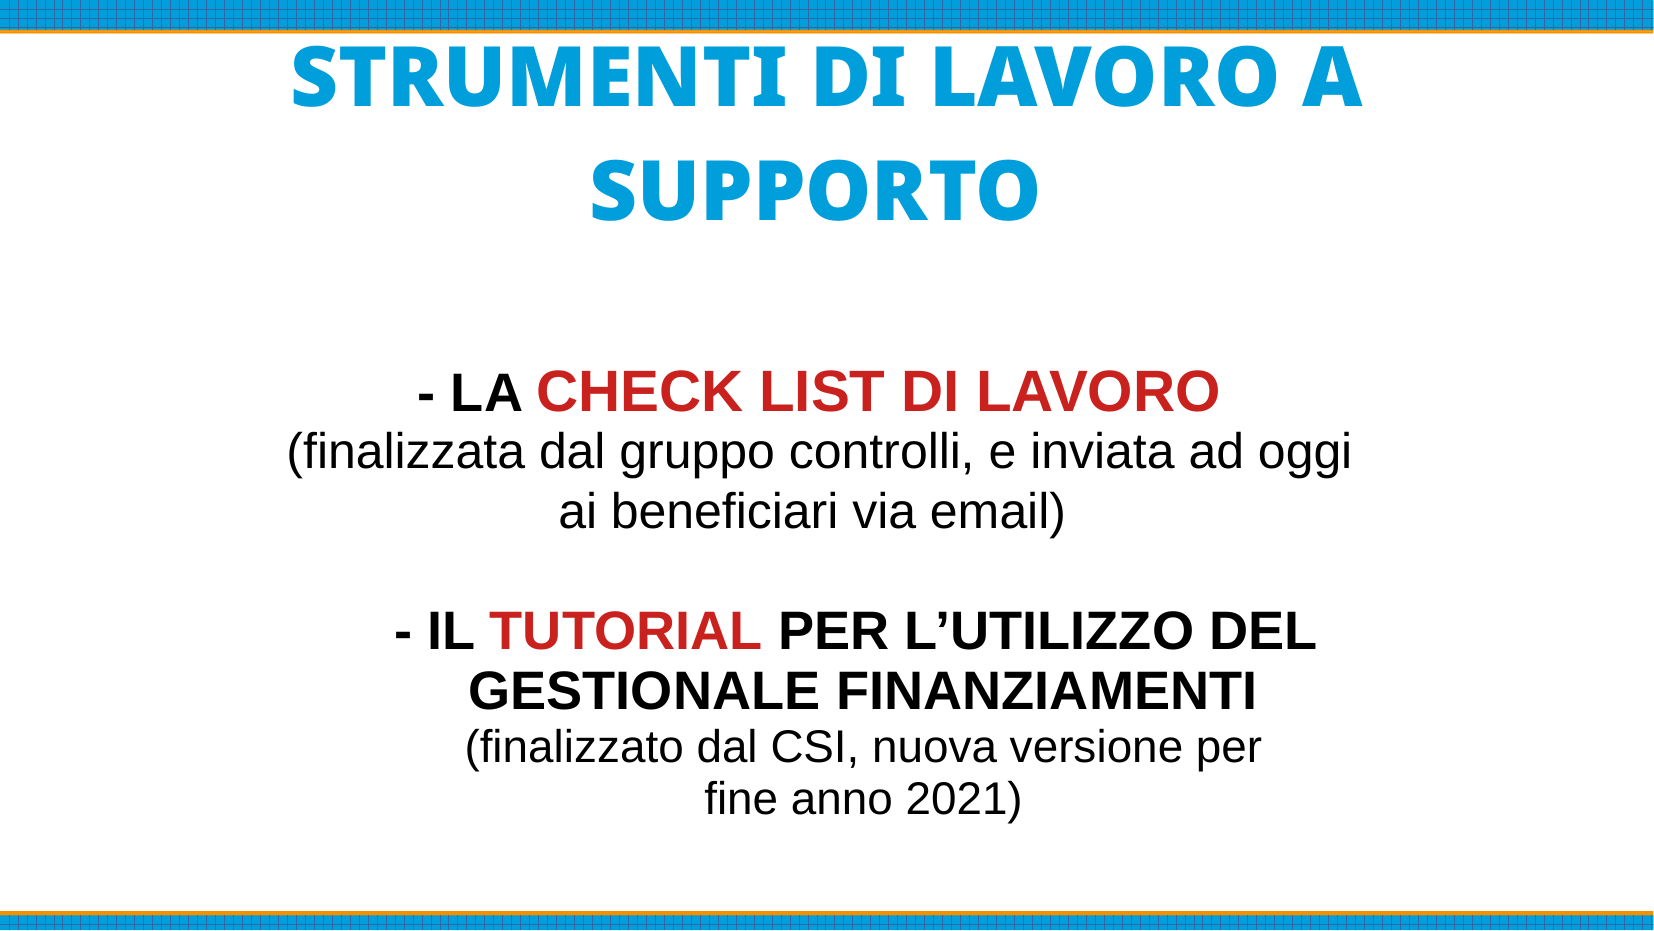

# STRUMENTI DI LAVORO A SUPPORTO
- LA CHECK LIST DI LAVORO
(finalizzata dal gruppo controlli, e inviata ad oggi
ai beneficiari via email)
- IL TUTORIAL PER L’UTILIZZO DEL
GESTIONALE FINANZIAMENTI
 (finalizzato dal CSI, nuova versione per
fine anno 2021)